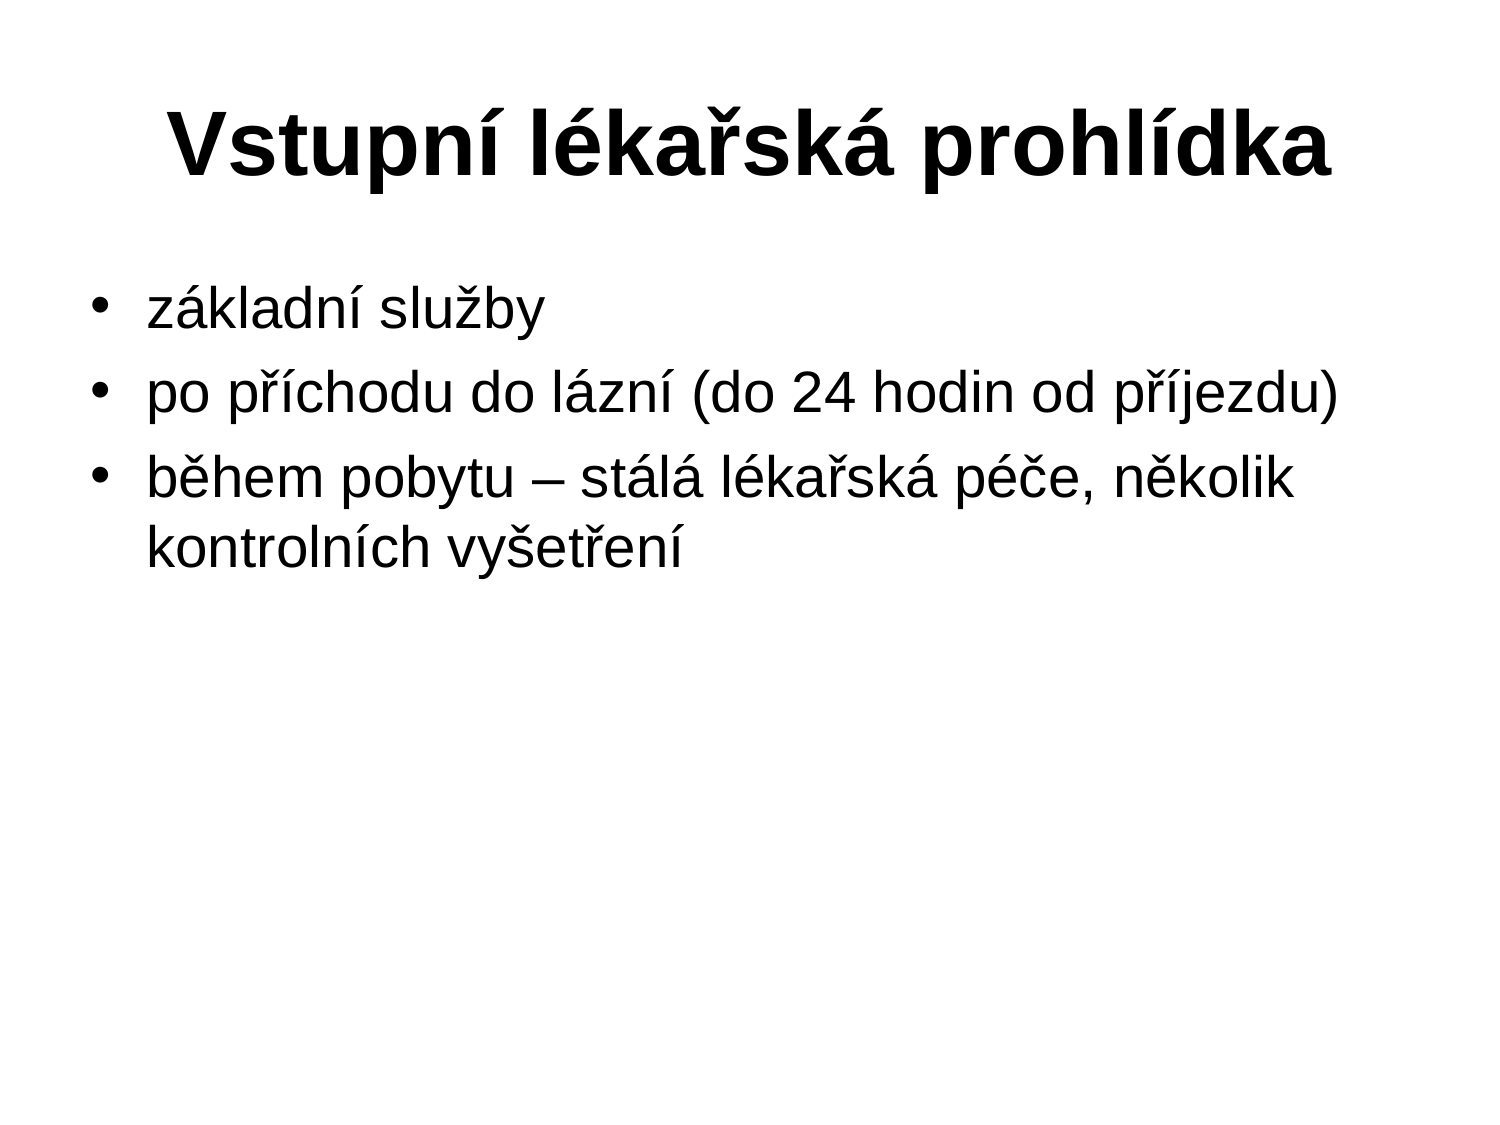

# Vstupní lékařská prohlídka
základní služby
po příchodu do lázní (do 24 hodin od příjezdu)
během pobytu – stálá lékařská péče, několik kontrolních vyšetření